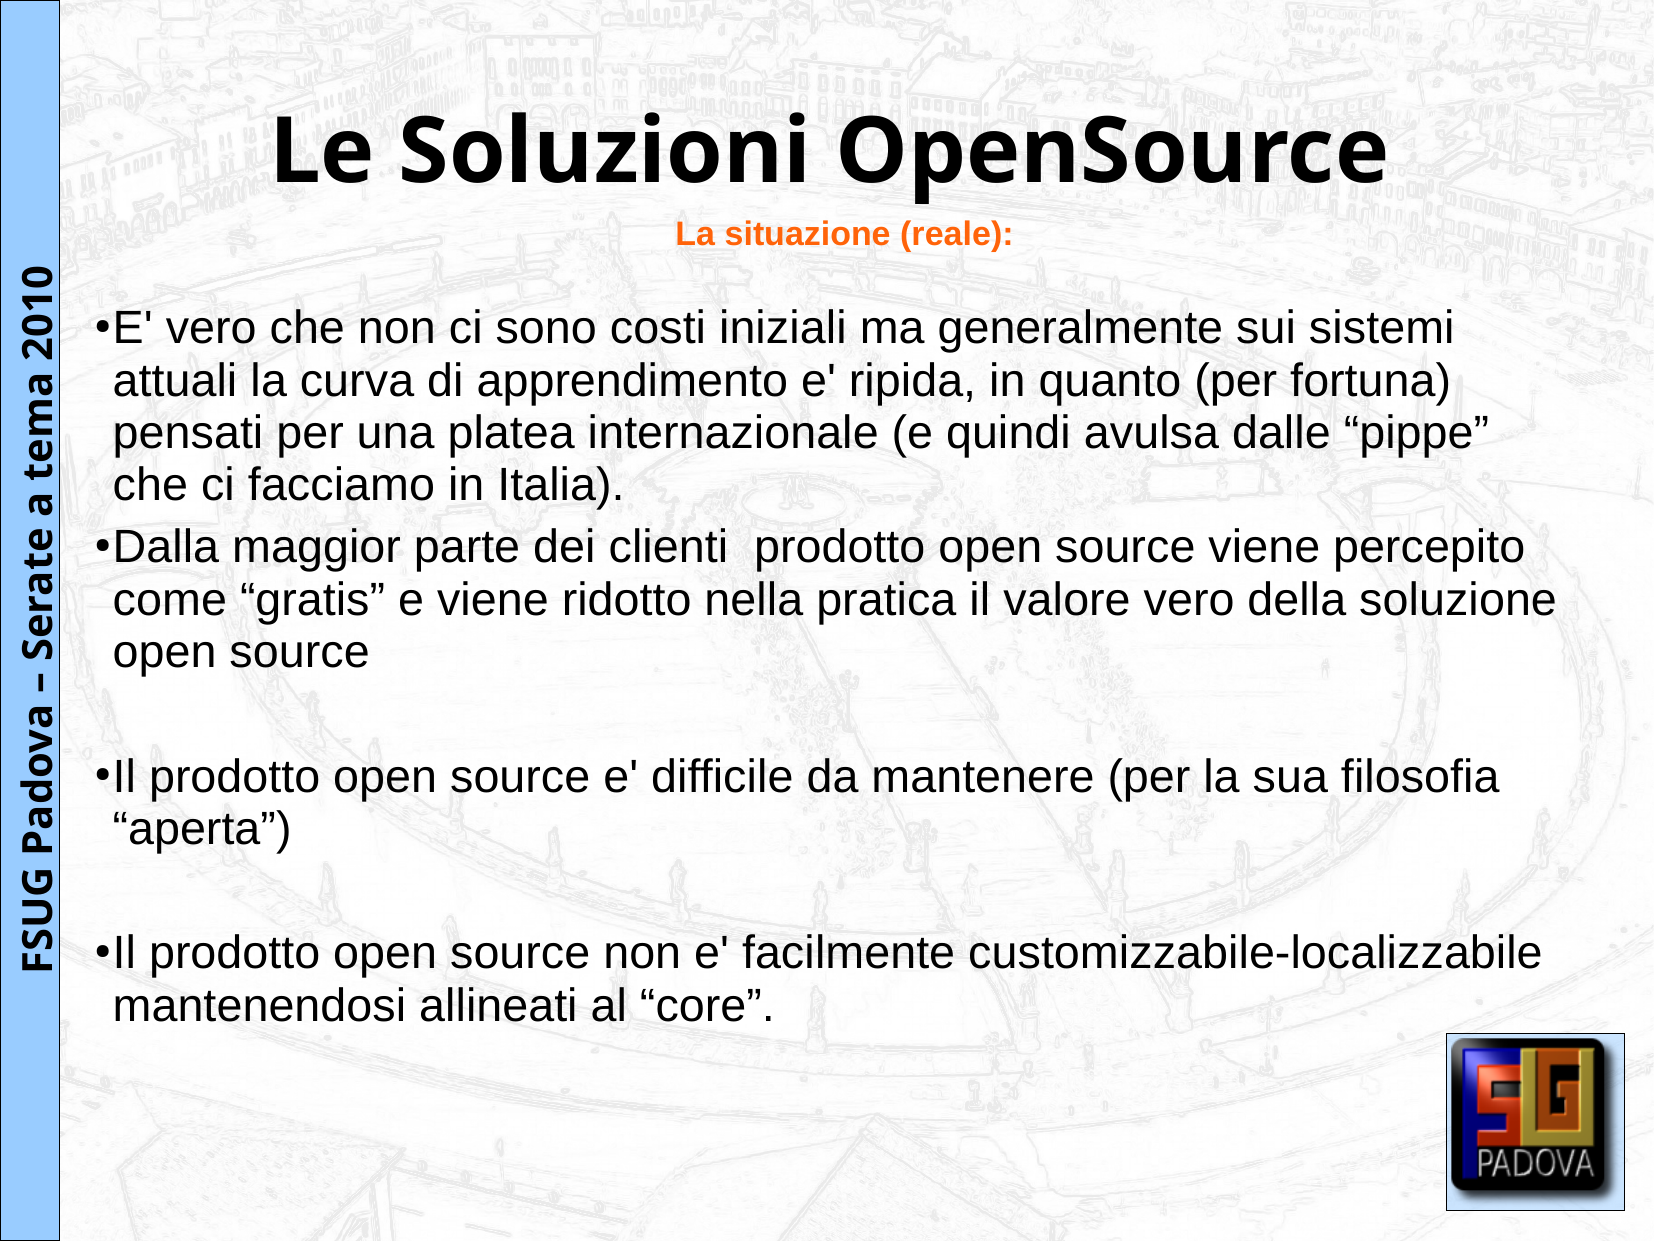

# Le Soluzioni OpenSource
La situazione (reale):
E' vero che non ci sono costi iniziali ma generalmente sui sistemi attuali la curva di apprendimento e' ripida, in quanto (per fortuna) pensati per una platea internazionale (e quindi avulsa dalle “pippe” che ci facciamo in Italia).
Dalla maggior parte dei clienti prodotto open source viene percepito come “gratis” e viene ridotto nella pratica il valore vero della soluzione open source
Il prodotto open source e' difficile da mantenere (per la sua filosofia “aperta”)
Il prodotto open source non e' facilmente customizzabile-localizzabile mantenendosi allineati al “core”.
FSUG Padova – Serate a tema 2010